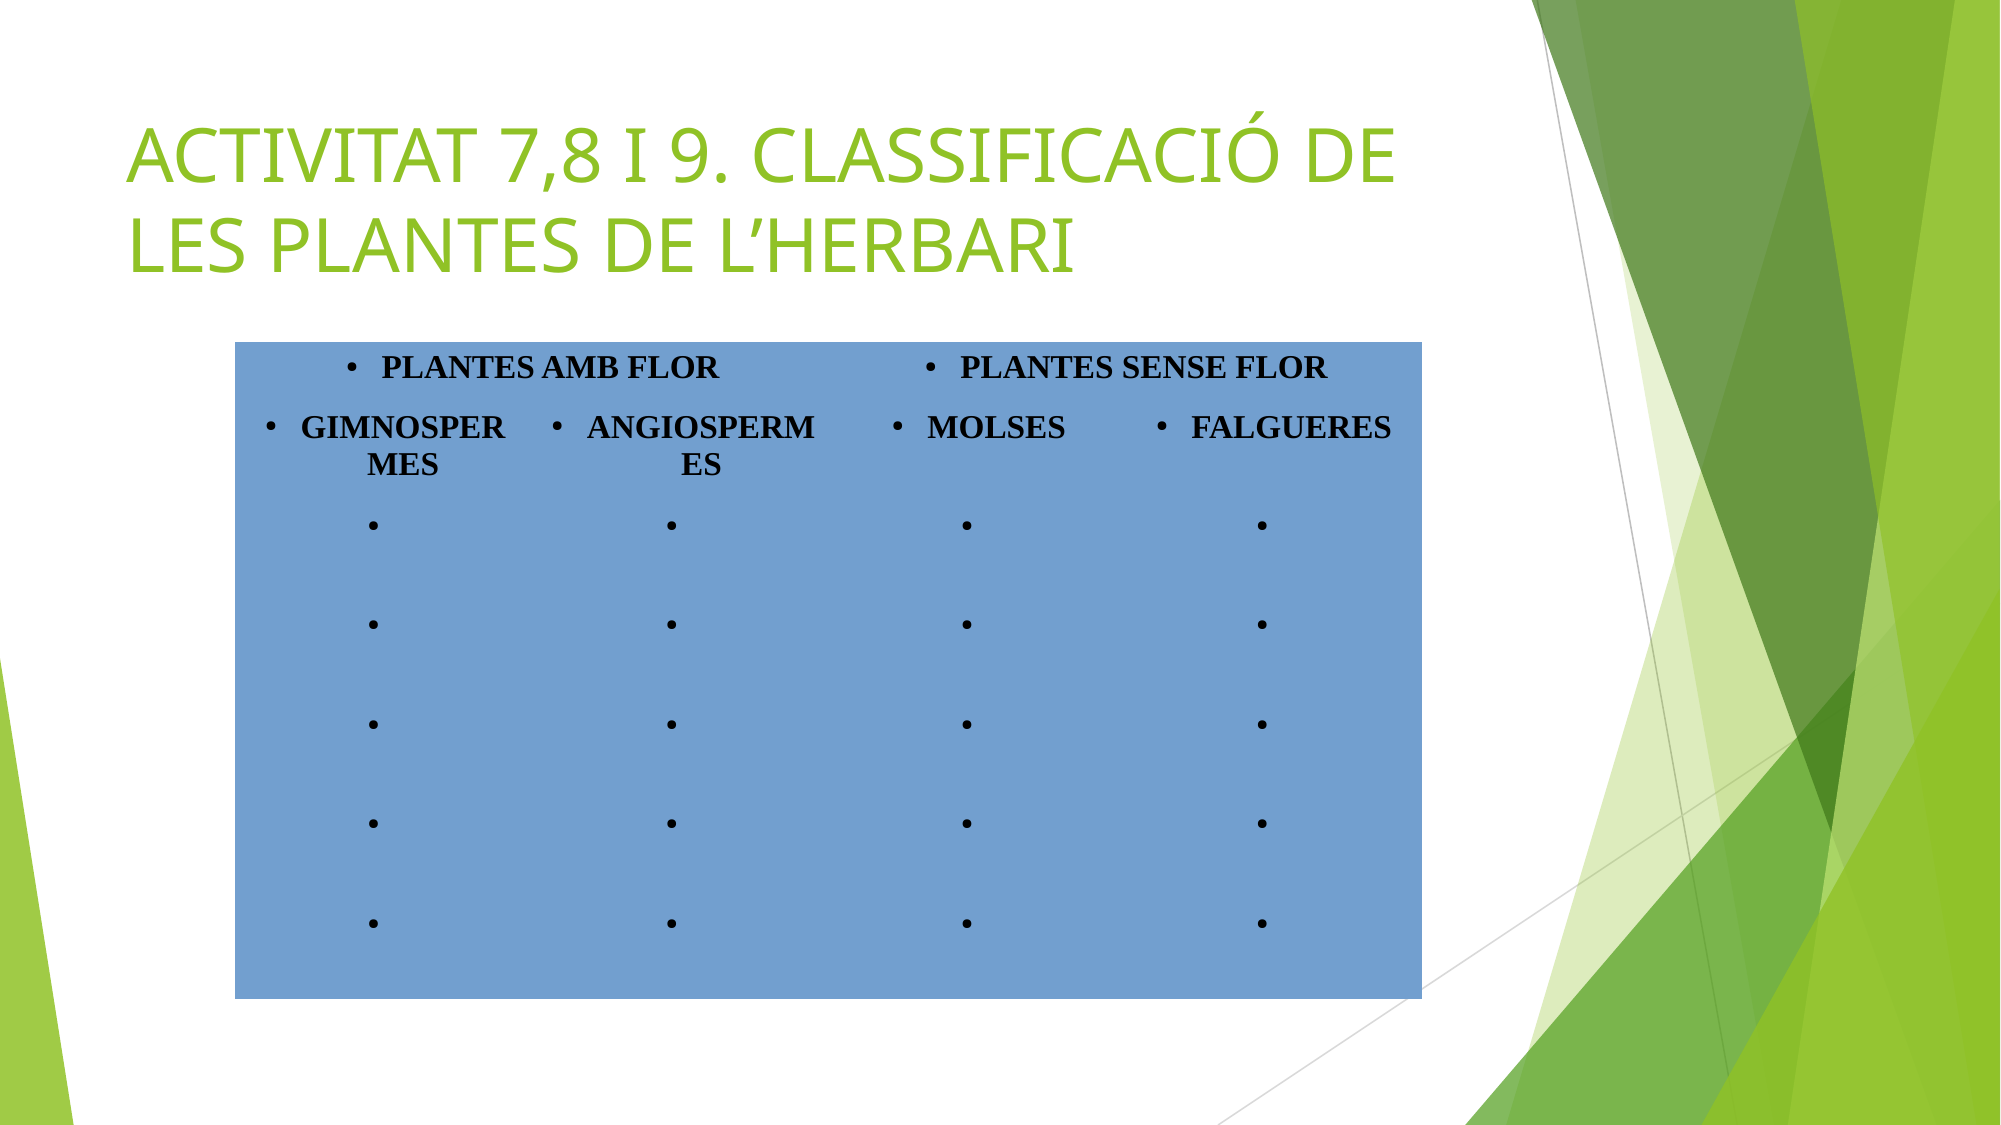

# ACTIVITAT 7,8 I 9. CLASSIFICACIÓ DE LES PLANTES DE L’HERBARI
| PLANTES AMB FLOR | | PLANTES SENSE FLOR | |
| --- | --- | --- | --- |
| GIMNOSPERMES | ANGIOSPERMES | MOLSES | FALGUERES |
| | | | |
| | | | |
| | | | |
| | | | |
| | | | |